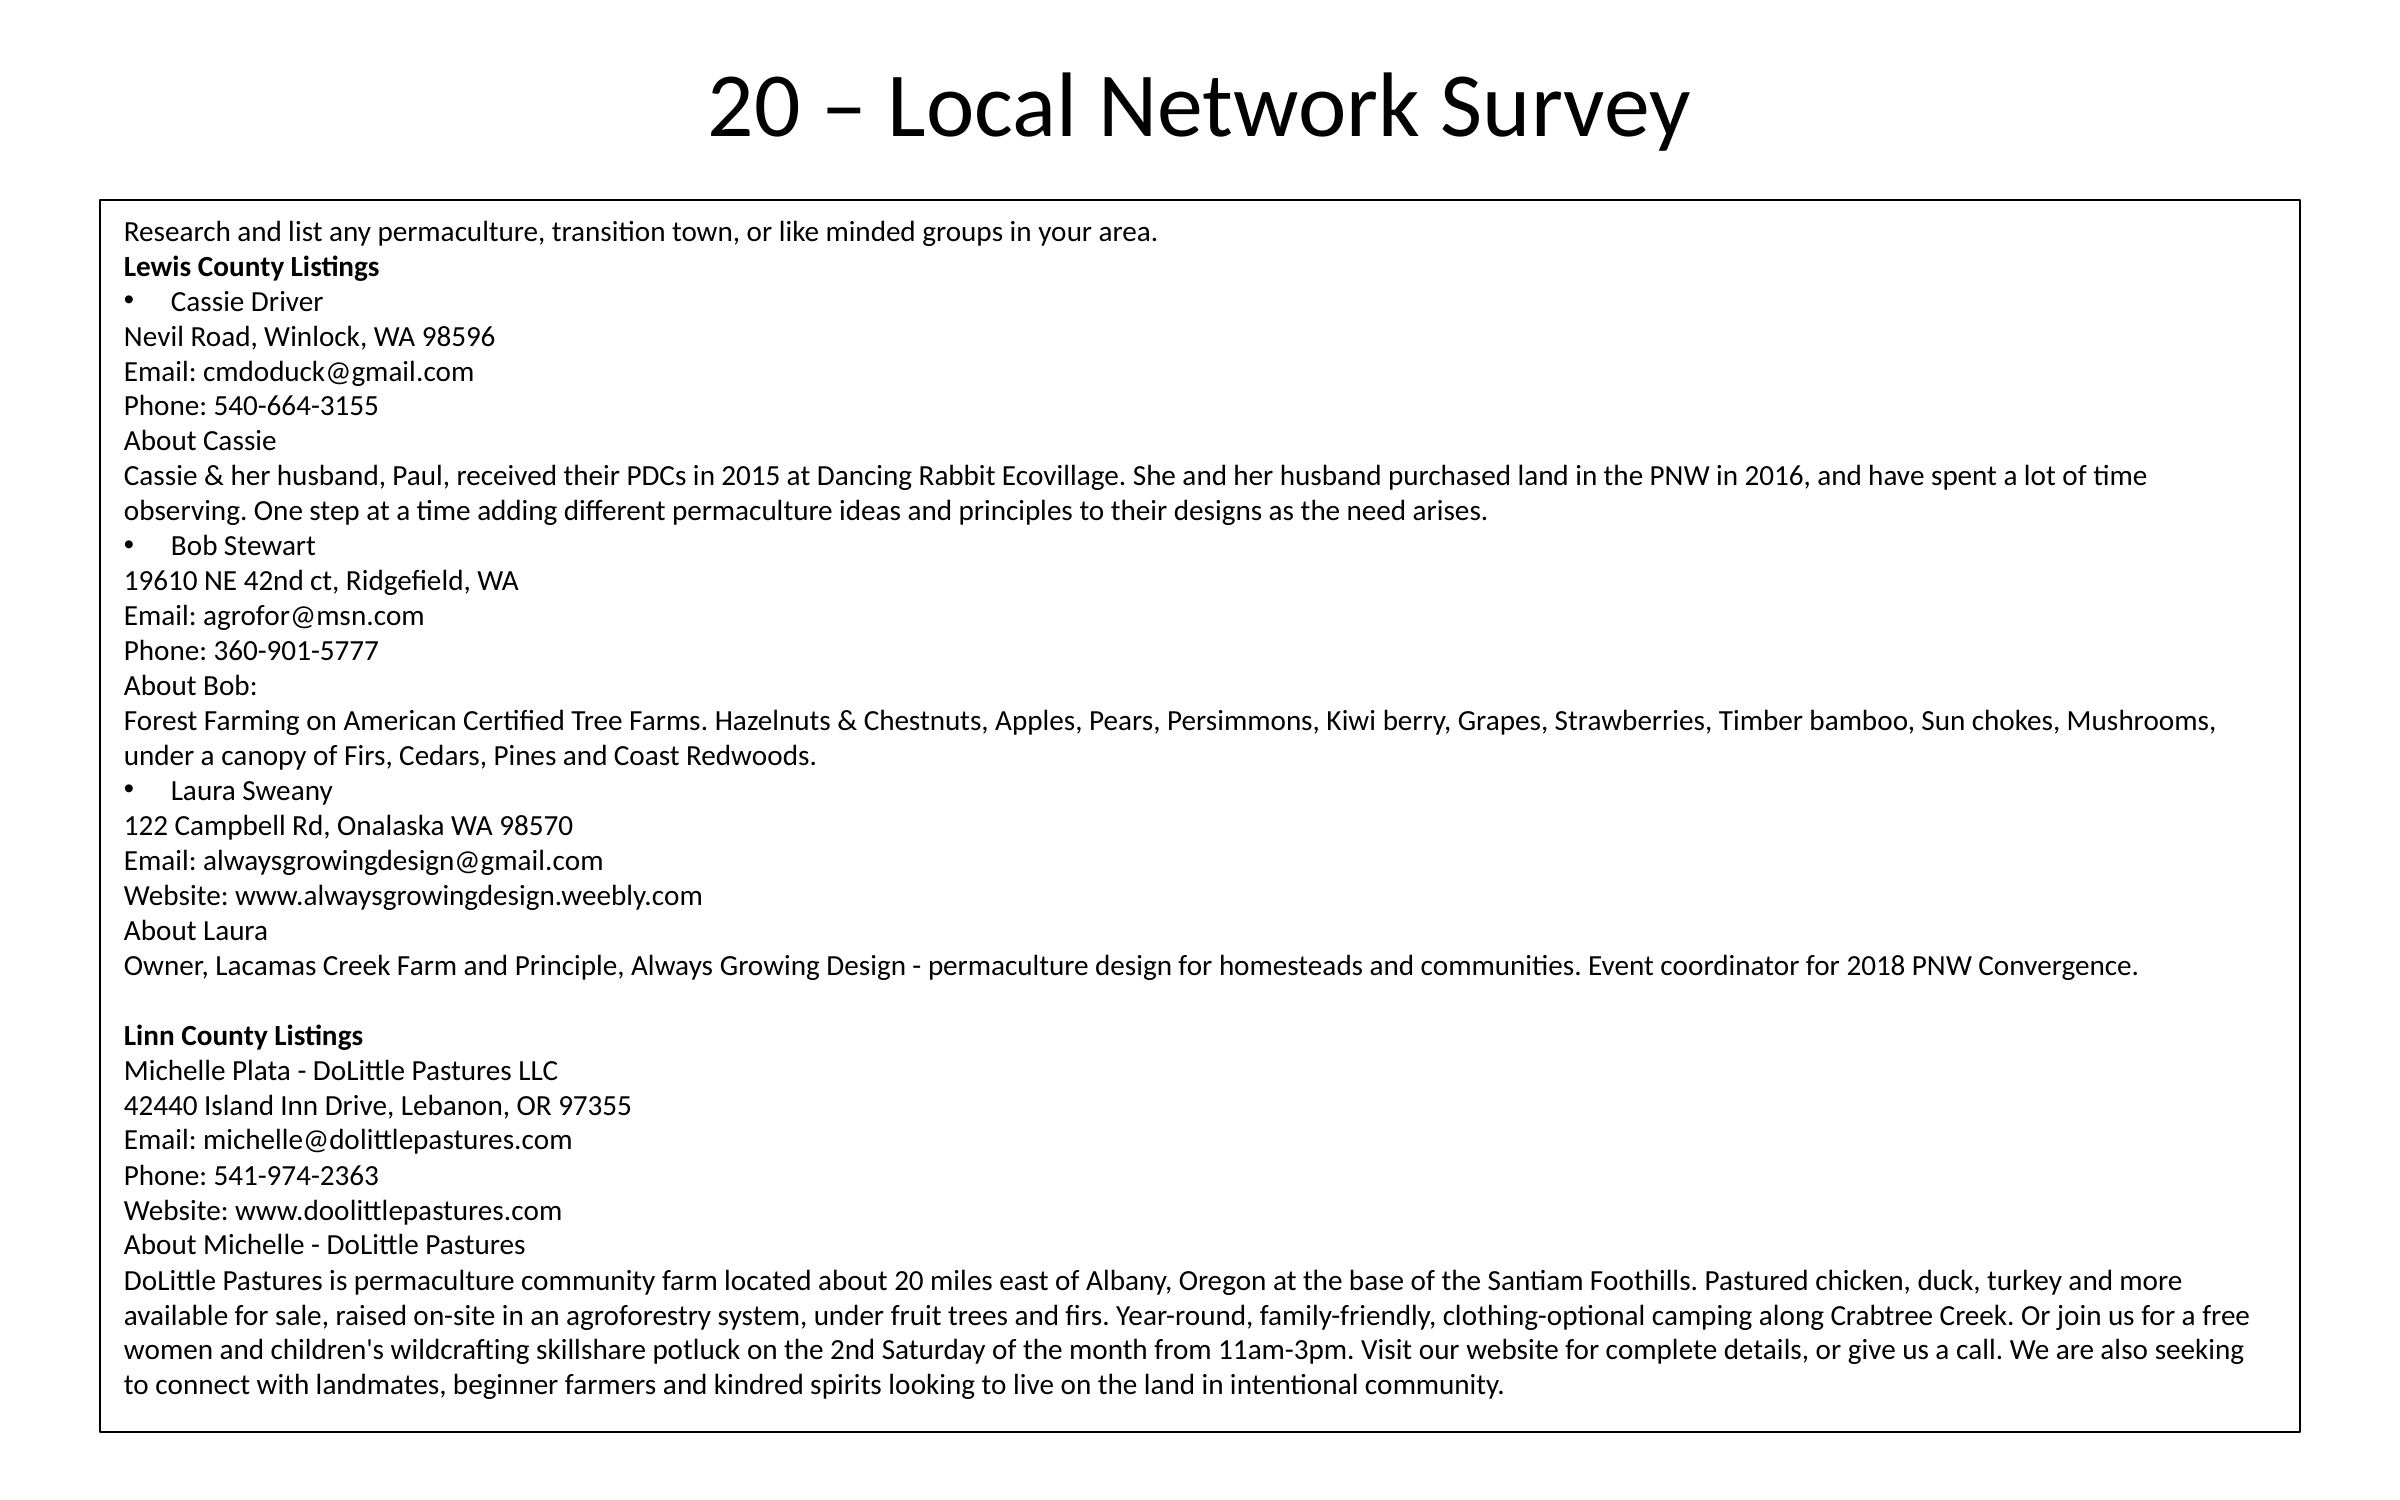

20 – Local Network Survey
Research and list any permaculture, transition town, or like minded groups in your area.
Lewis County Listings
Cassie Driver
Nevil Road, Winlock, WA 98596
Email: cmdoduck@gmail.com
Phone: 540-664-3155
About Cassie
Cassie & her husband, Paul, received their PDCs in 2015 at Dancing Rabbit Ecovillage. She and her husband purchased land in the PNW in 2016, and have spent a lot of time observing. One step at a time adding different permaculture ideas and principles to their designs as the need arises.
Bob Stewart
19610 NE 42nd ct, Ridgefield, WA
Email: agrofor@msn.com
Phone: 360-901-5777
About Bob:
Forest Farming on American Certified Tree Farms. Hazelnuts & Chestnuts, Apples, Pears, Persimmons, Kiwi berry, Grapes, Strawberries, Timber bamboo, Sun chokes, Mushrooms, under a canopy of Firs, Cedars, Pines and Coast Redwoods.
Laura Sweany
122 Campbell Rd, Onalaska WA 98570
Email: alwaysgrowingdesign@gmail.com
Website: www.alwaysgrowingdesign.weebly.com
​About Laura
Owner, Lacamas Creek Farm and Principle, Always Growing Design - permaculture design for homesteads and communities. Event coordinator for 2018 PNW Convergence.
Linn County Listings
Michelle Plata - DoLittle Pastures LLC
42440 Island Inn Drive, Lebanon, OR 97355
Email: michelle@dolittlepastures.com
Phone: 541-974-2363
Website: www.doolittlepastures.com
About Michelle - DoLittle Pastures
DoLittle Pastures is permaculture community farm located about 20 miles east of Albany, Oregon at the base of the Santiam Foothills. Pastured chicken, duck, turkey and more available for sale, raised on-site in an agroforestry system, under fruit trees and firs. Year-round, family-friendly, clothing-optional camping along Crabtree Creek. Or join us for a free women and children's wildcrafting skillshare potluck on the 2nd Saturday of the month from 11am-3pm. Visit our website for complete details, or give us a call. We are also seeking to connect with landmates, beginner farmers and kindred spirits looking to live on the land in intentional community.